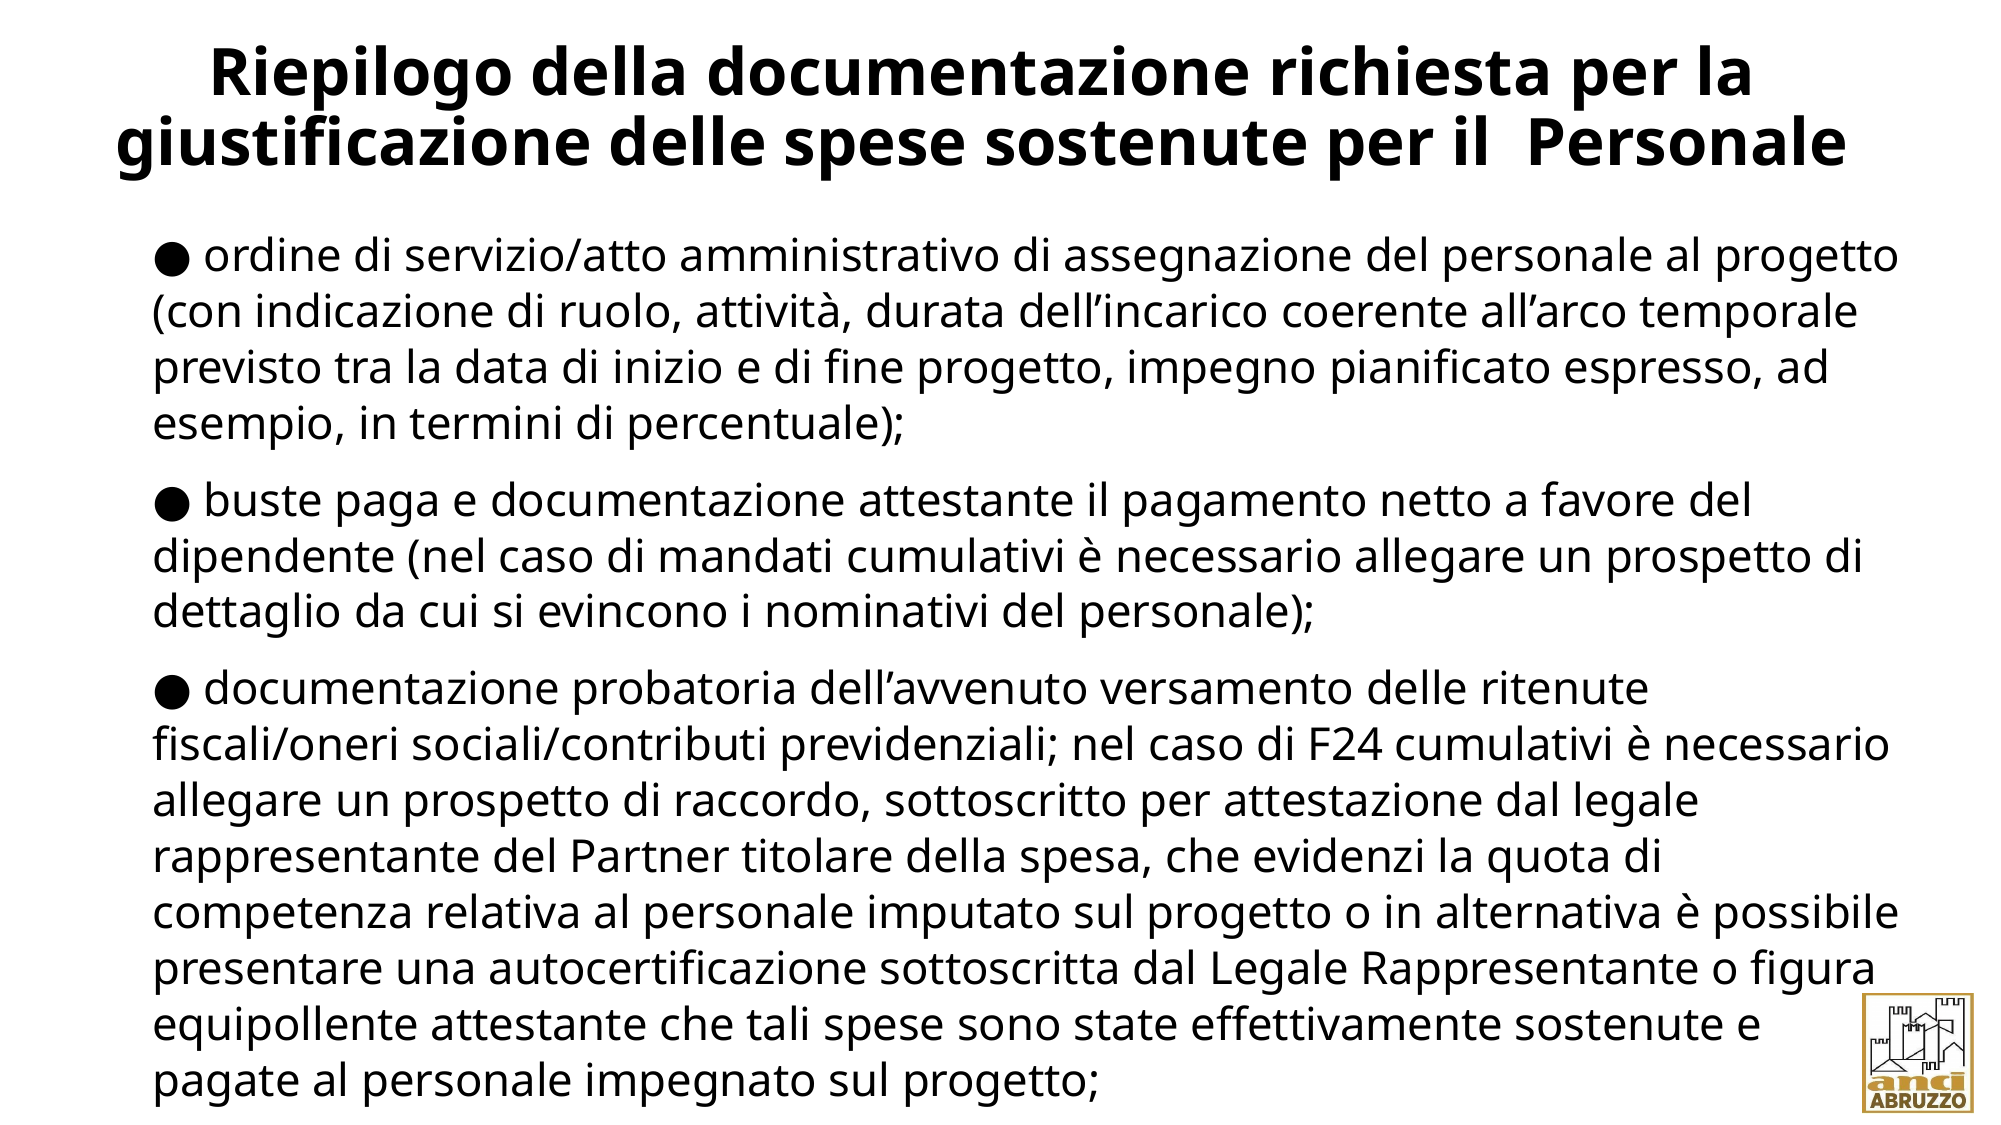

# Riepilogo della documentazione richiesta per la giustificazione delle spese sostenute per il Personale
● ordine di servizio/atto amministrativo di assegnazione del personale al progetto (con indicazione di ruolo, attività, durata dell’incarico coerente all’arco temporale previsto tra la data di inizio e di fine progetto, impegno pianificato espresso, ad esempio, in termini di percentuale);
● buste paga e documentazione attestante il pagamento netto a favore del dipendente (nel caso di mandati cumulativi è necessario allegare un prospetto di dettaglio da cui si evincono i nominativi del personale);
● documentazione probatoria dell’avvenuto versamento delle ritenute fiscali/oneri sociali/contributi previdenziali; nel caso di F24 cumulativi è necessario allegare un prospetto di raccordo, sottoscritto per attestazione dal legale rappresentante del Partner titolare della spesa, che evidenzi la quota di competenza relativa al personale imputato sul progetto o in alternativa è possibile presentare una autocertificazione sottoscritta dal Legale Rappresentante o figura equipollente attestante che tali spese sono state effettivamente sostenute e pagate al personale impegnato sul progetto;